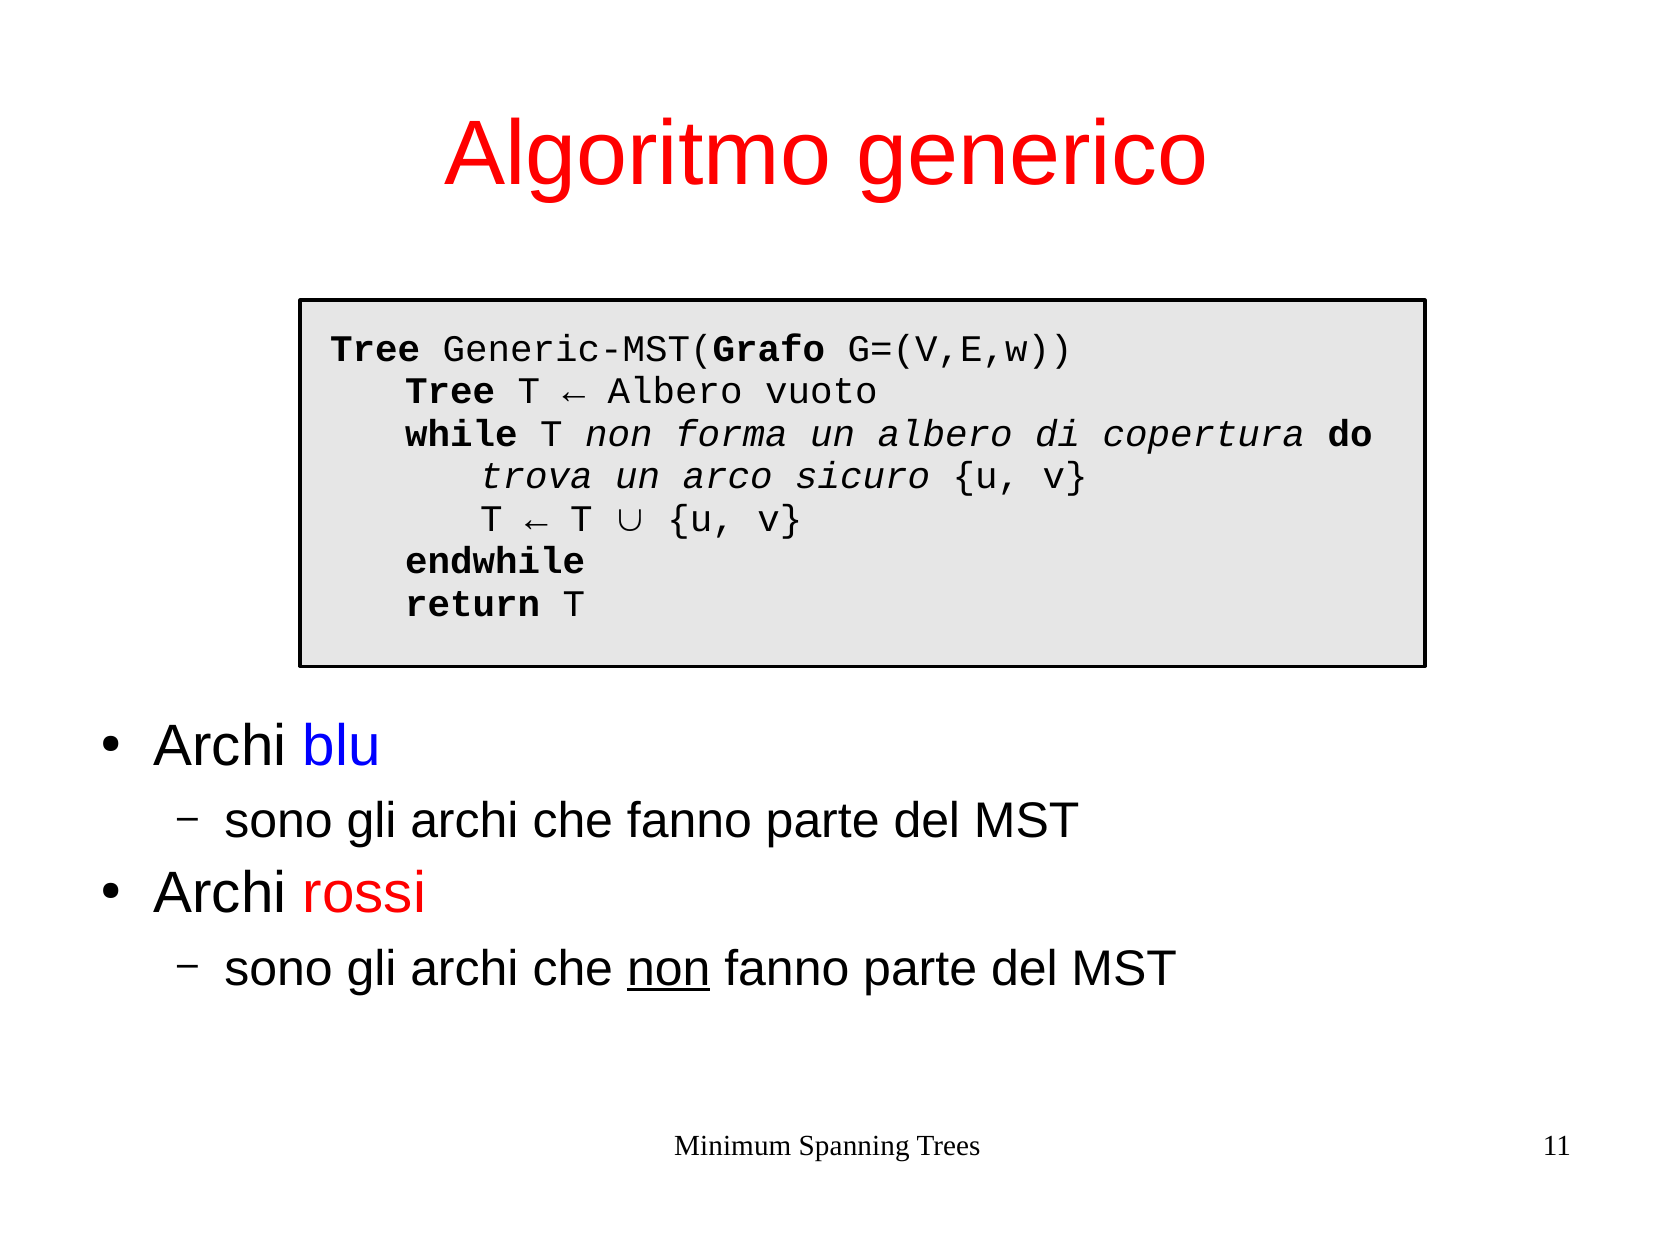

# Algoritmo generico
Tree Generic-MST(Grafo G=(V,E,w))
	Tree T ← Albero vuoto
	while T non forma un albero di copertura do
		trova un arco sicuro {u, v}
		T ← T  {u, v}
	endwhile
	return T
Archi blu
sono gli archi che fanno parte del MST
Archi rossi
sono gli archi che non fanno parte del MST
Minimum Spanning Trees
11